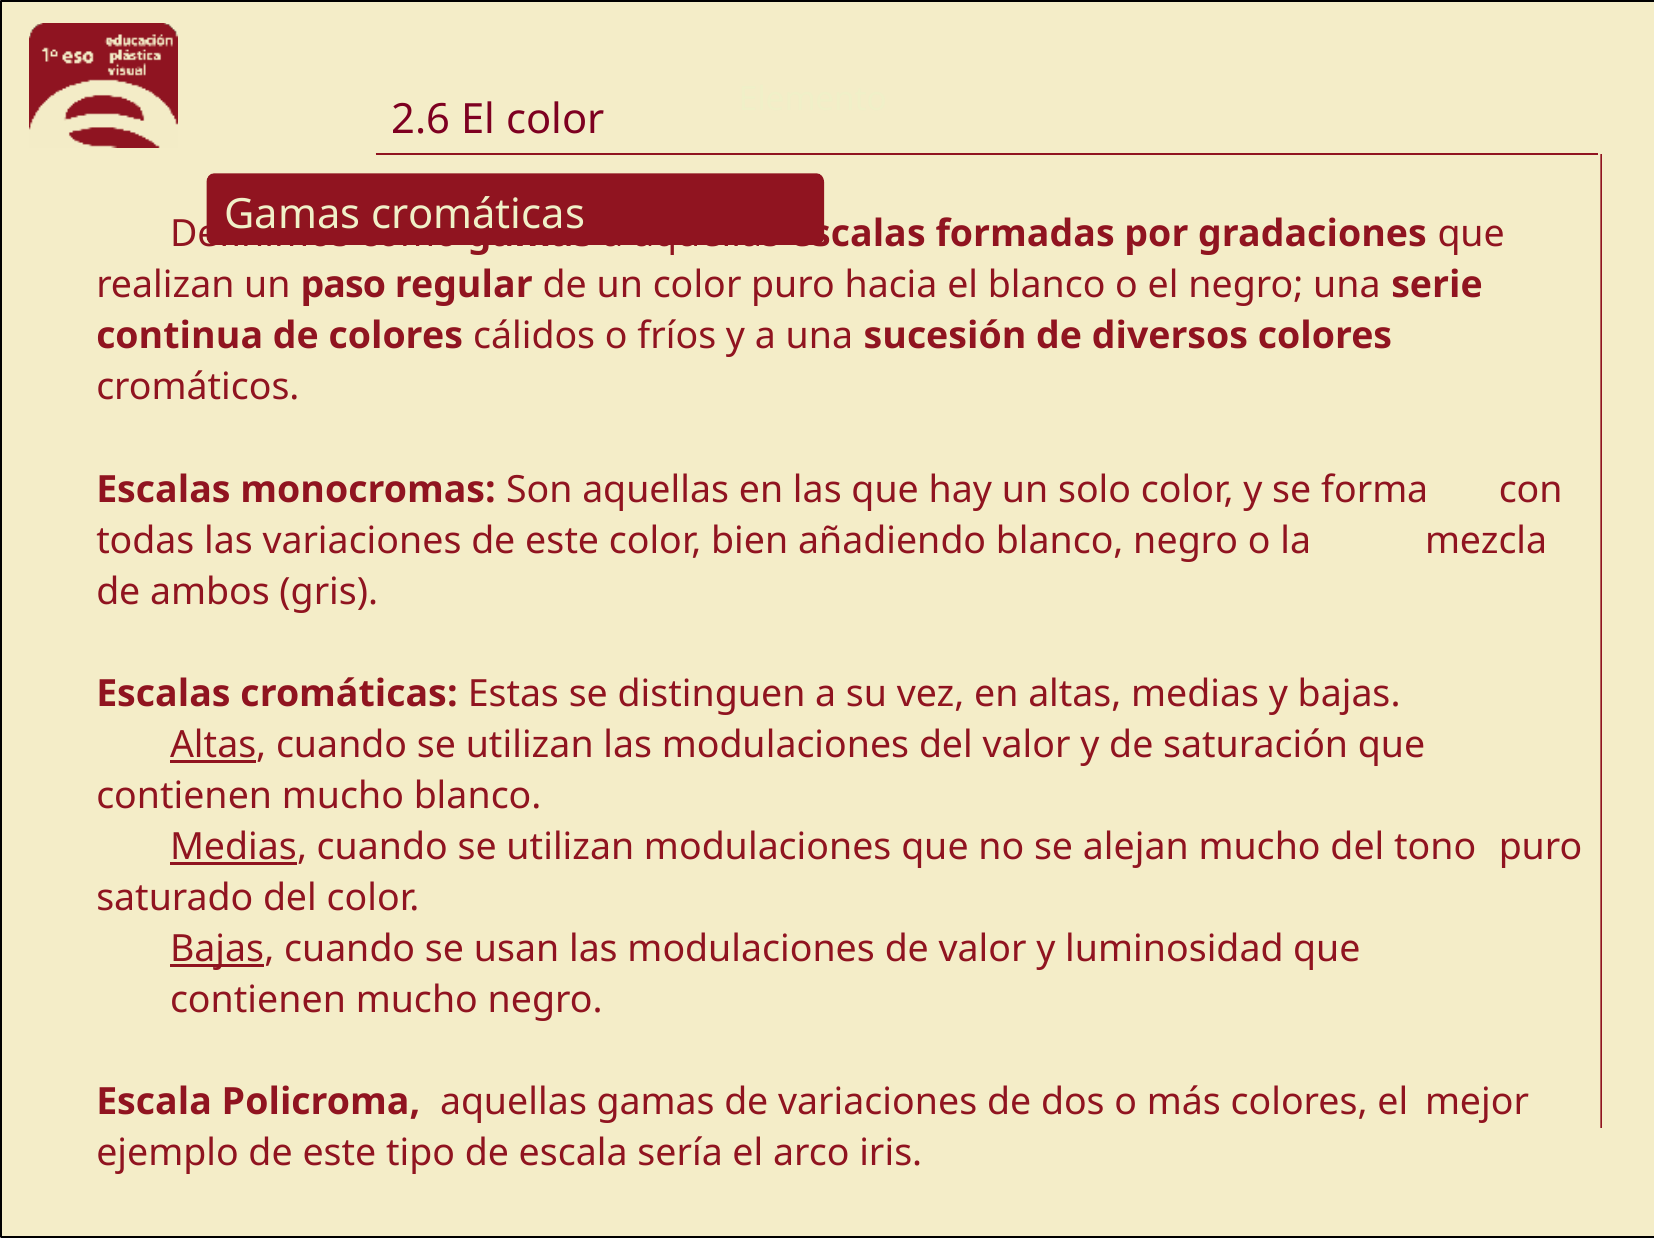

Elemento
2.6 El color
Gamas cromáticas
	Definimos como gamas a aquellas escalas formadas por gradaciones que realizan un paso regular de un color puro hacia el blanco o el negro; una serie continua de colores cálidos o fríos y a una sucesión de diversos colores cromáticos.
Escalas monocromas: Son aquellas en las que hay un solo color, y se forma 	con todas las variaciones de este color, bien añadiendo blanco, negro o la 		mezcla de ambos (gris).
Escalas cromáticas: Estas se distinguen a su vez, en altas, medias y bajas.
	Altas, cuando se utilizan las modulaciones del valor y de saturación que 		contienen mucho blanco.
	Medias, cuando se utilizan modulaciones que no se alejan mucho del tono 	puro saturado del color.
	Bajas, cuando se usan las modulaciones de valor y luminosidad que
	contienen mucho negro.
Escala Policroma, aquellas gamas de variaciones de dos o más colores, el 	mejor ejemplo de este tipo de escala sería el arco iris.
#